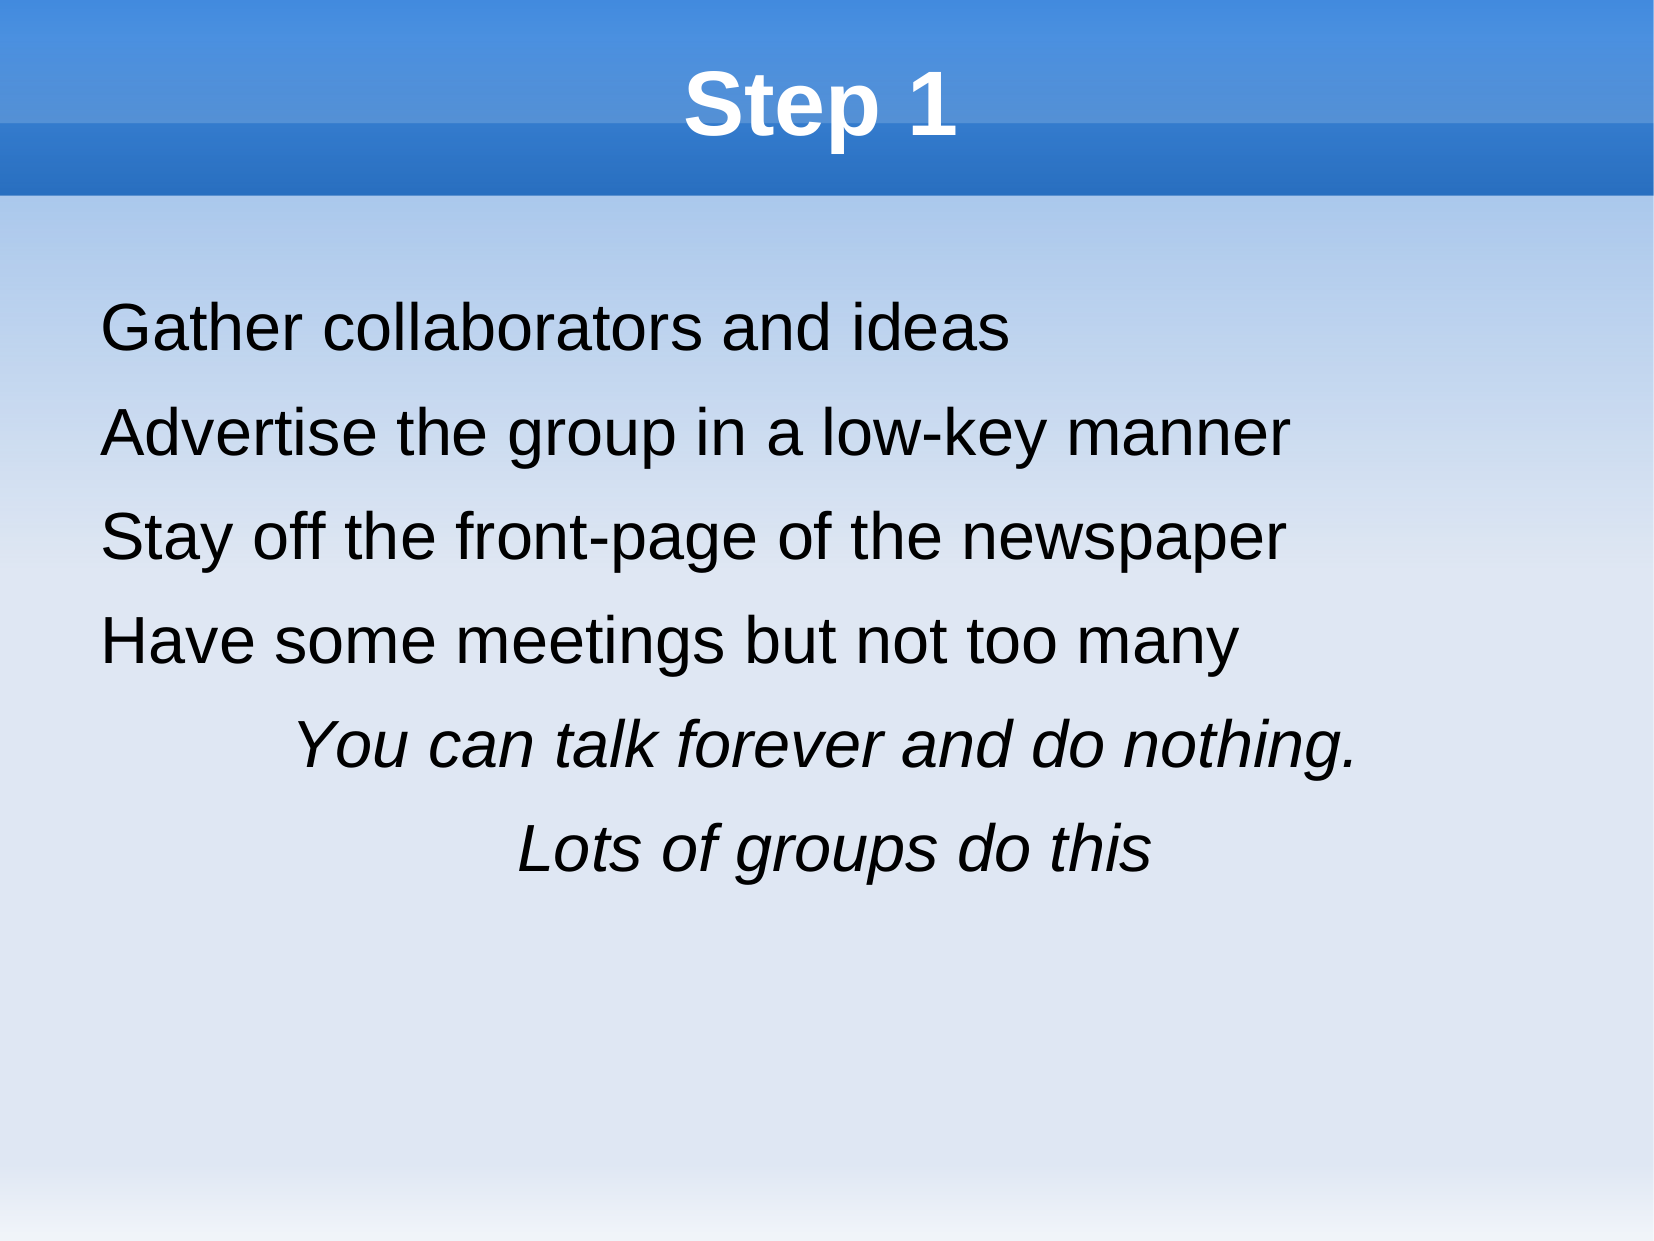

# Step 1
Gather collaborators and ideas
Advertise the group in a low-key manner
Stay off the front-page of the newspaper
Have some meetings but not too many
You can talk forever and do nothing.
Lots of groups do this